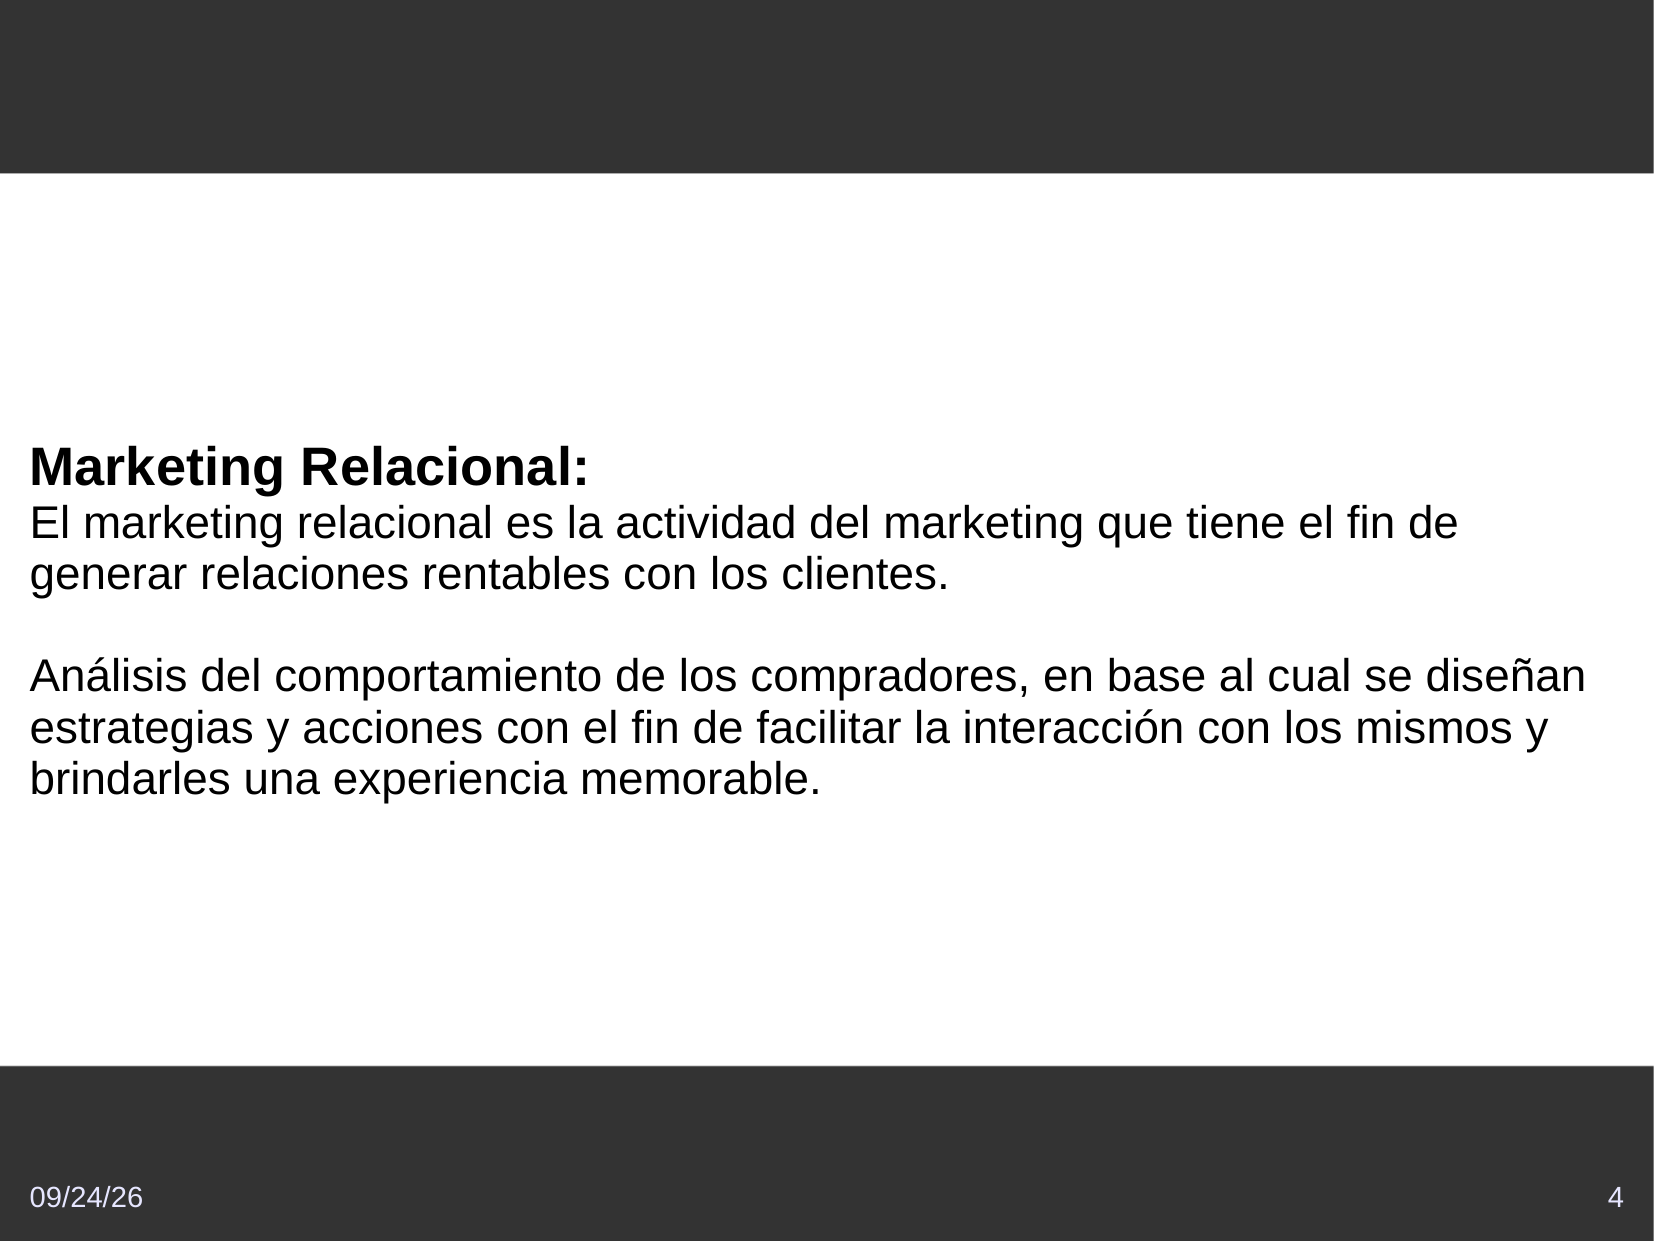

# Marketing Relacional: El marketing relacional es la actividad del marketing que tiene el fin de generar relaciones rentables con los clientes. Análisis del comportamiento de los compradores, en base al cual se diseñan estrategias y acciones con el fin de facilitar la interacción con los mismos y brindarles una experiencia memorable.
4